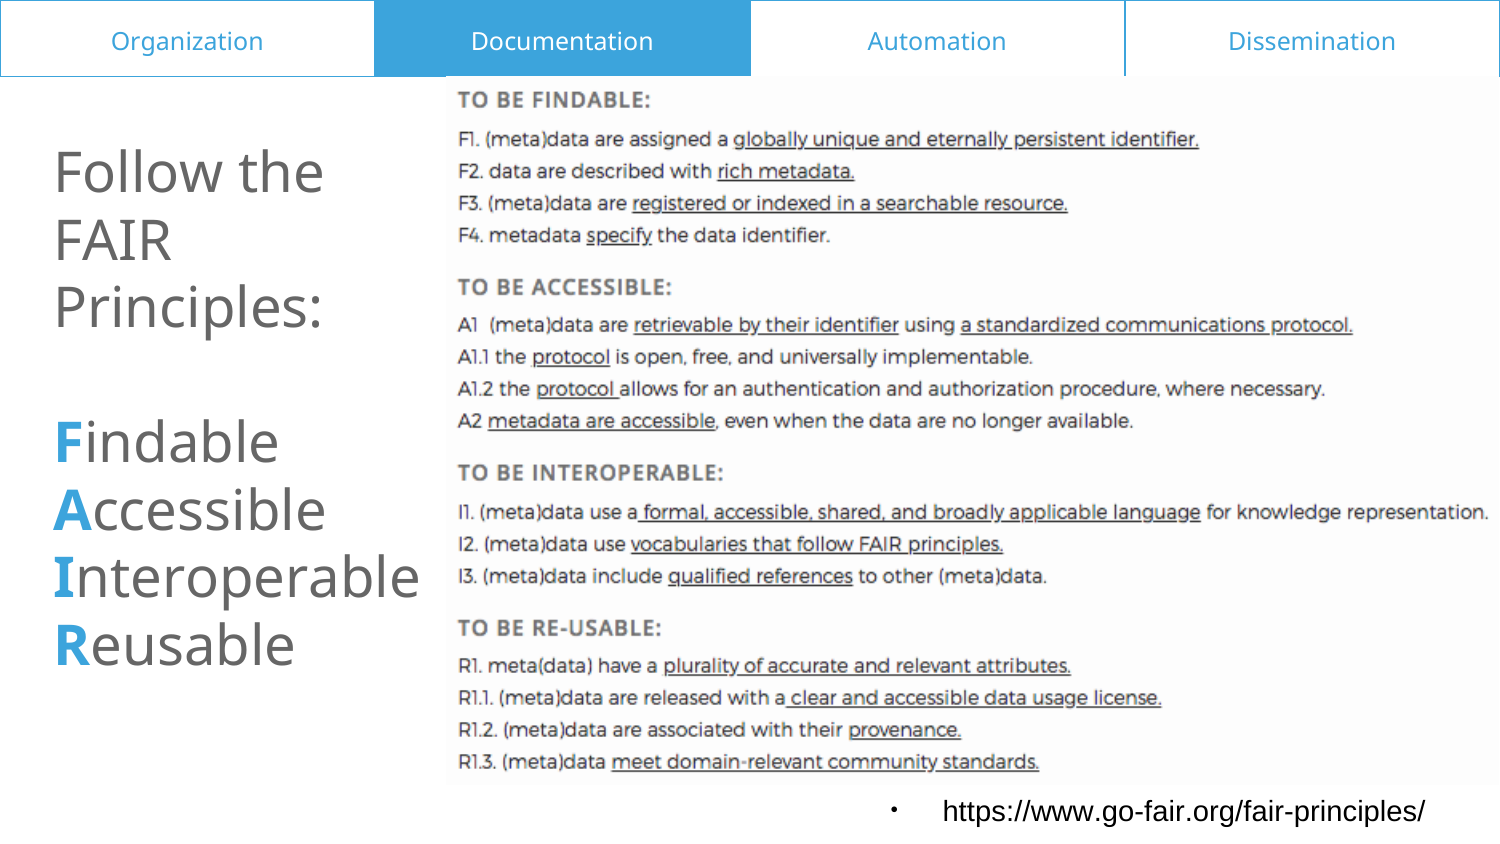

Organization
Documentation
Automation
Dissemination
Follow the FAIR Principles:
Findable
Accessible
Interoperable
Reusable
https://www.go-fair.org/fair-principles/